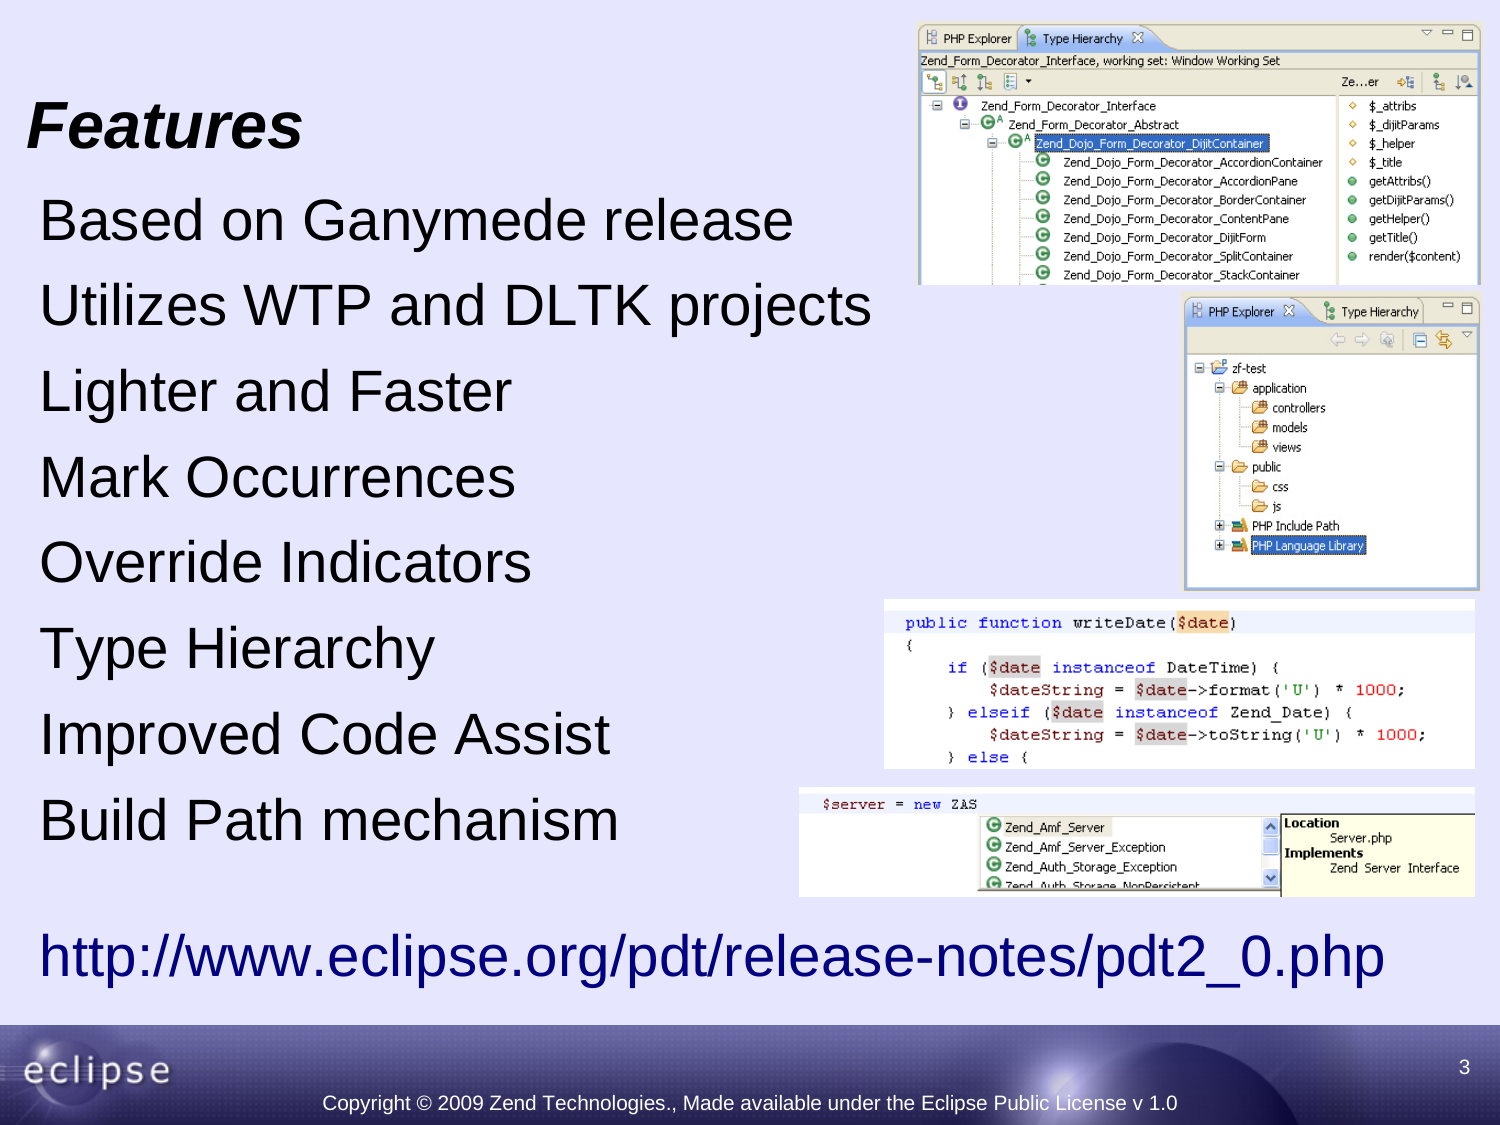

# Features
Based on Ganymede release
Utilizes WTP and DLTK projects
Lighter and Faster
Mark Occurrences
Override Indicators
Type Hierarchy
Improved Code Assist
Build Path mechanism
http://www.eclipse.org/pdt/release-notes/pdt2_0.php
3